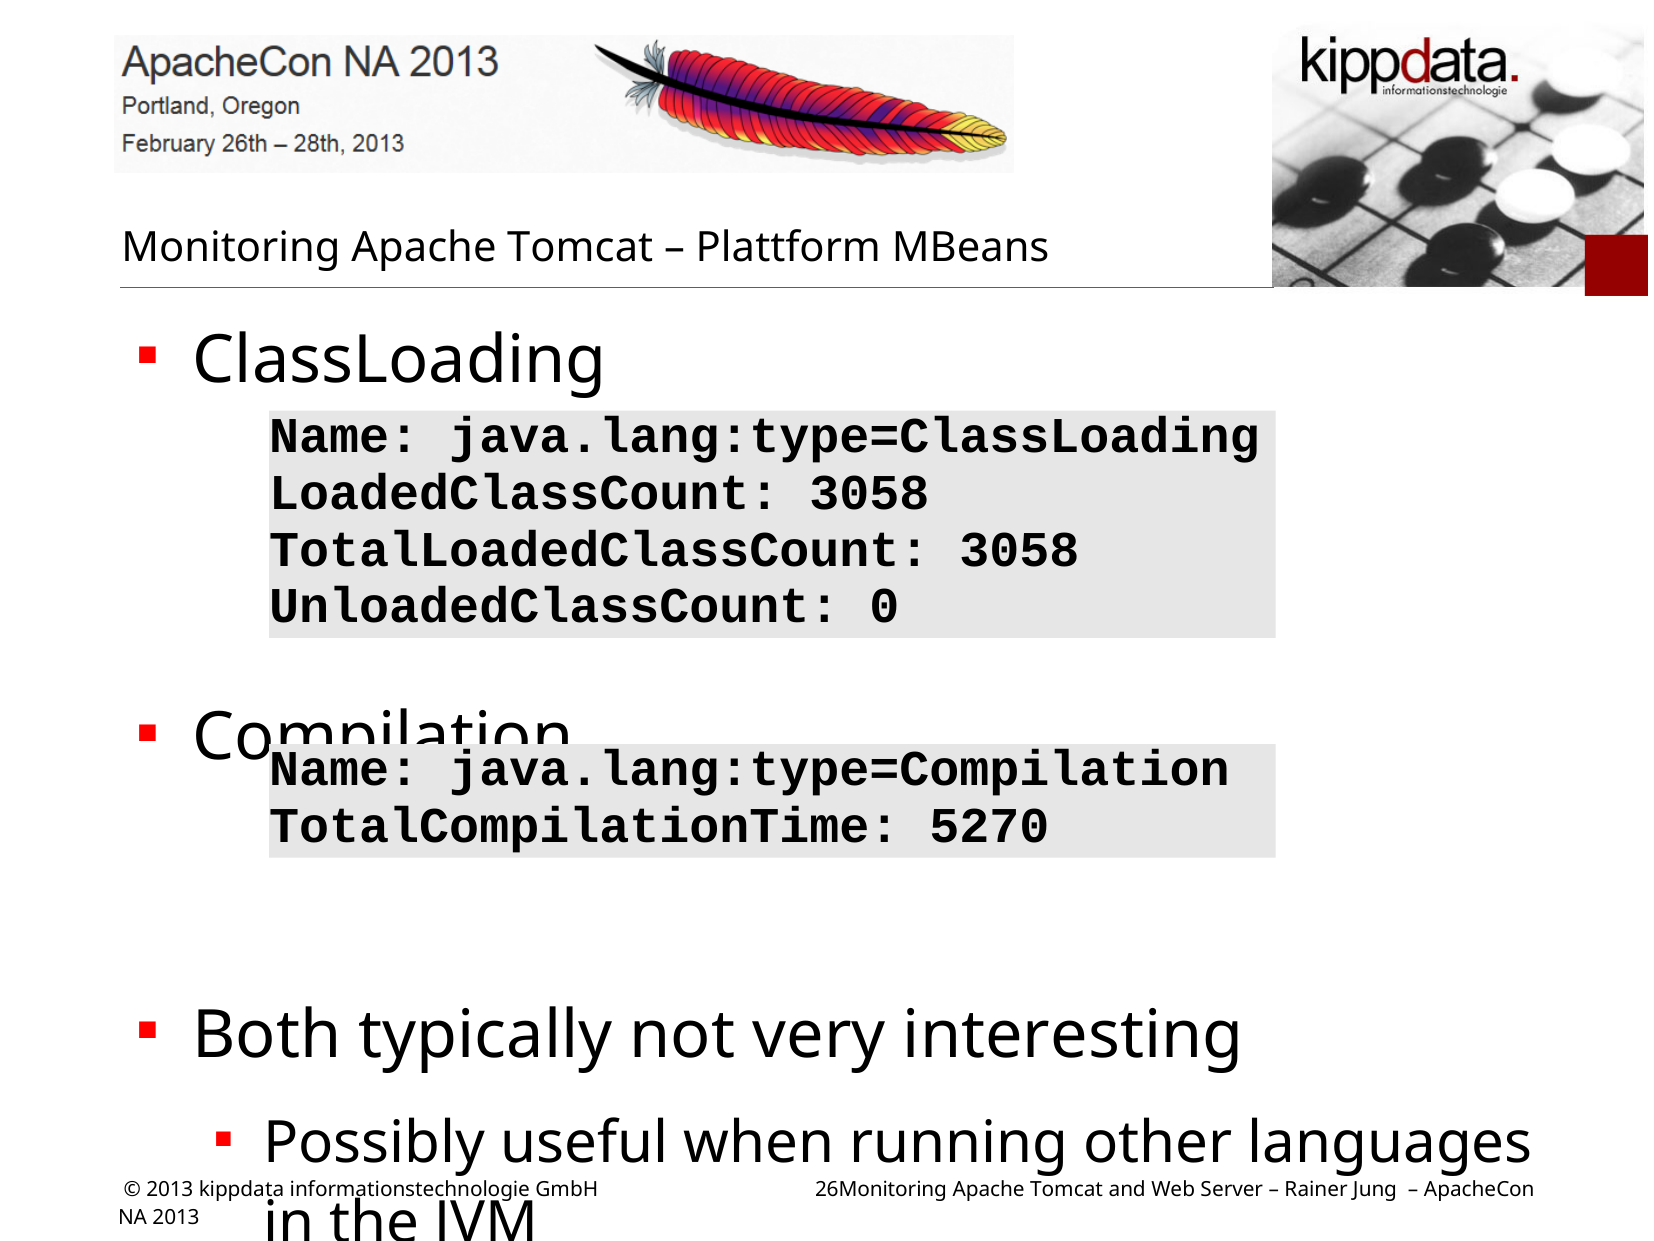

# Monitoring Apache Tomcat – Plattform MBeans
ClassLoading
Compilation
Both typically not very interesting
Possibly useful when running other languages in the JVM
Somewhat useful when comparing releases
Name: java.lang:type=ClassLoading
LoadedClassCount: 3058
TotalLoadedClassCount: 3058
UnloadedClassCount: 0
Name: java.lang:type=Compilation
TotalCompilationTime: 5270